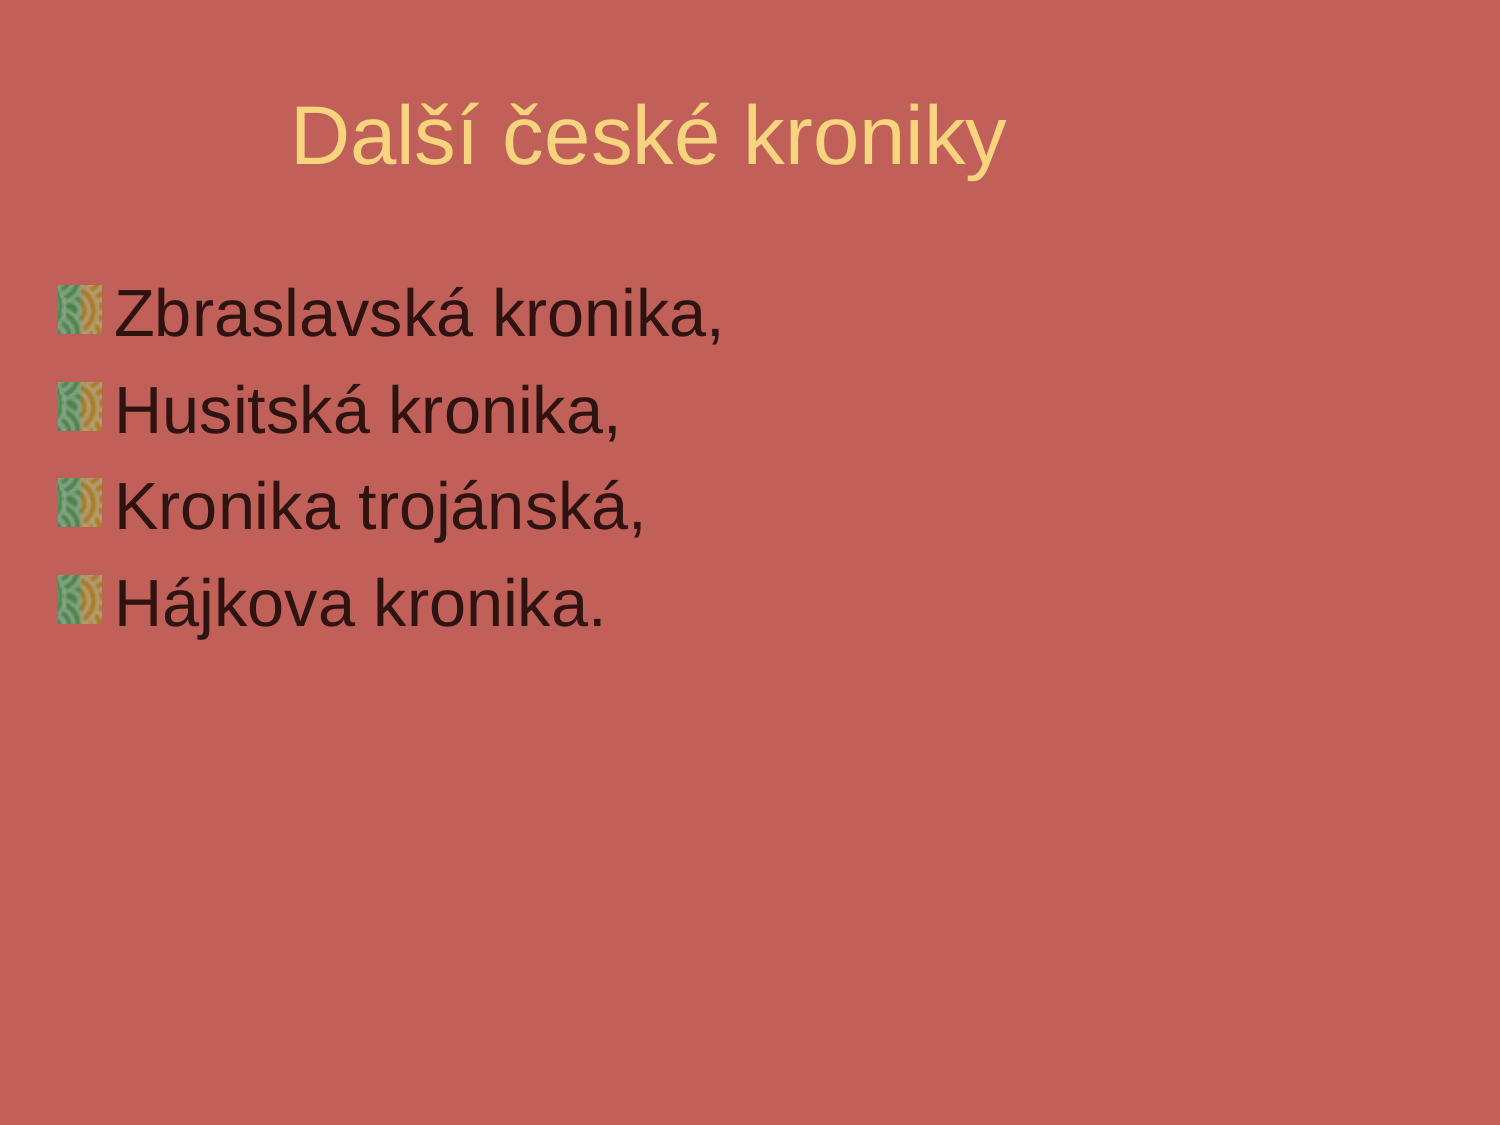

# Další české kroniky
Zbraslavská kronika,
Husitská kronika,
Kronika trojánská,
Hájkova kronika.